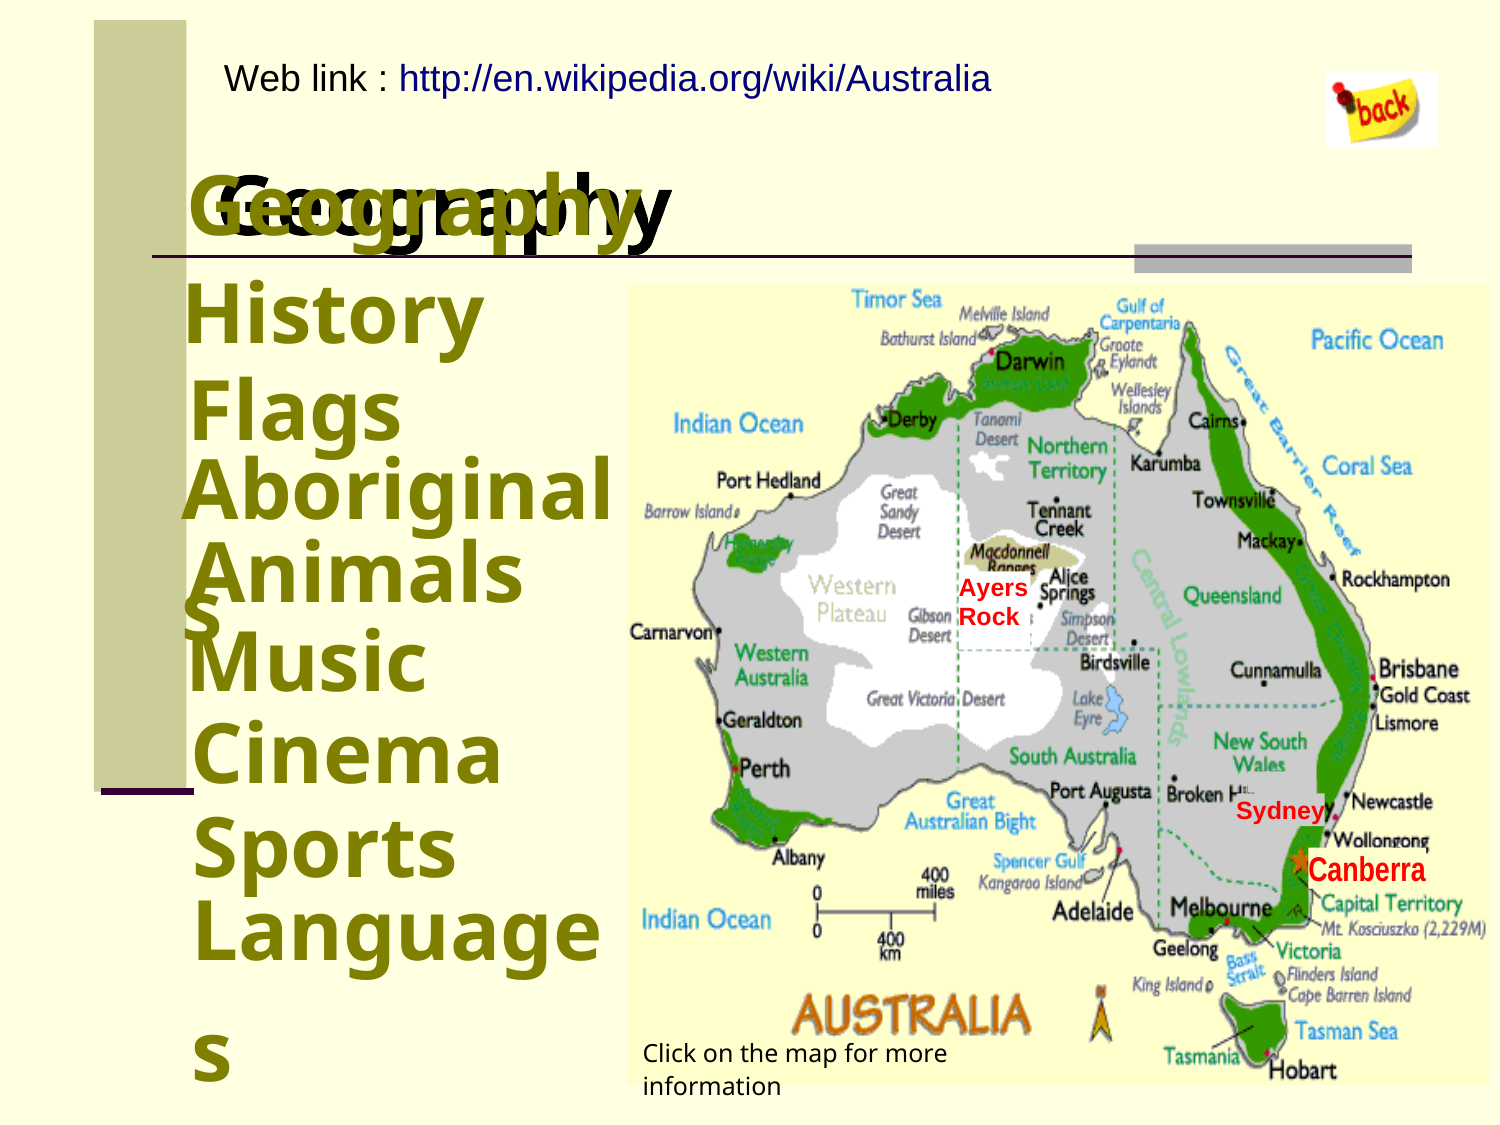

Web link : http://en.wikipedia.org/wiki/Australia
Geography
History
Flags
Aboriginals
Animals
Ayers Rock
Music
Cinema
Sports
Sydney
Canberra
Languages
Click on the map for more information